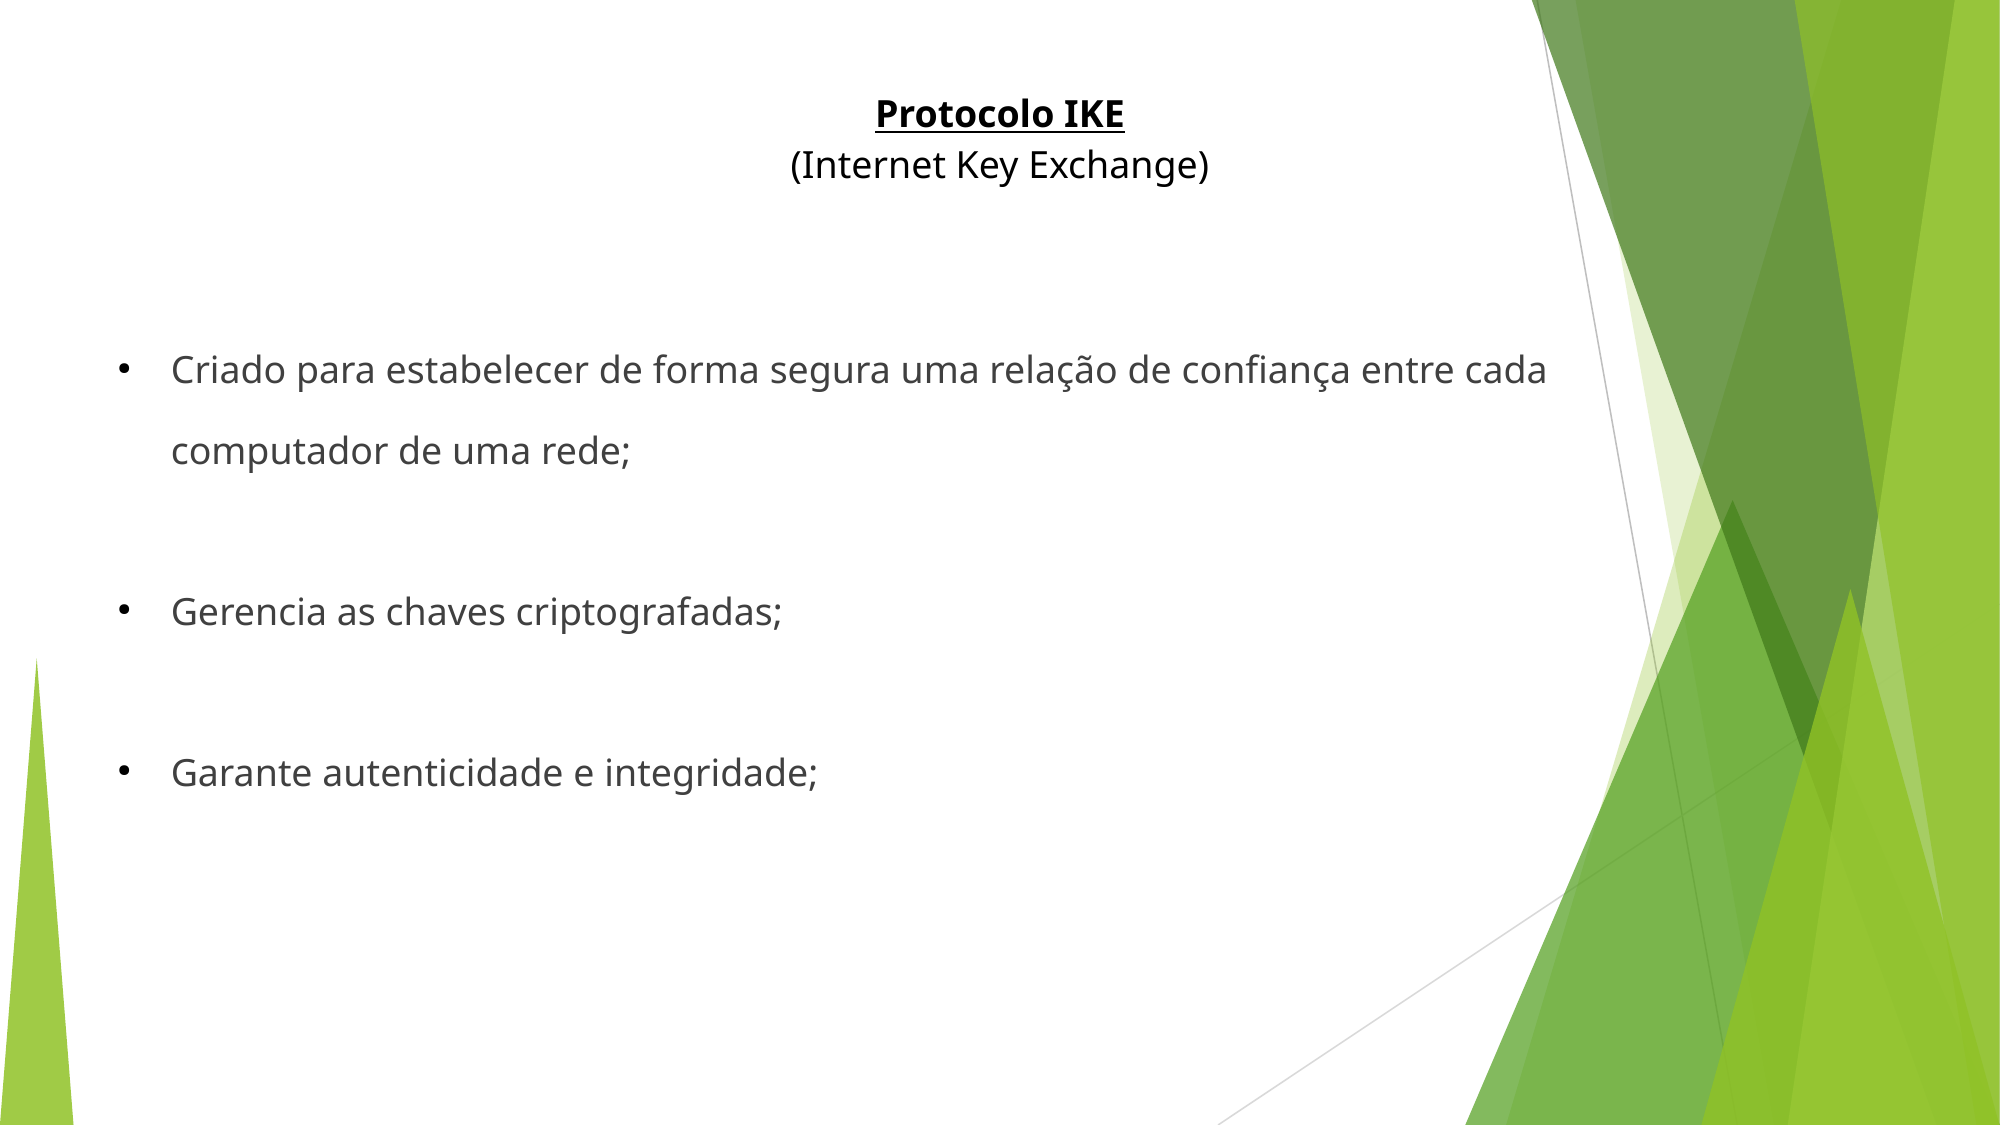

# Protocolo IKE (Internet Key Exchange)
Criado para estabelecer de forma segura uma relação de confiança entre cada
computador de uma rede;
Gerencia as chaves criptografadas;
Garante autenticidade e integridade;